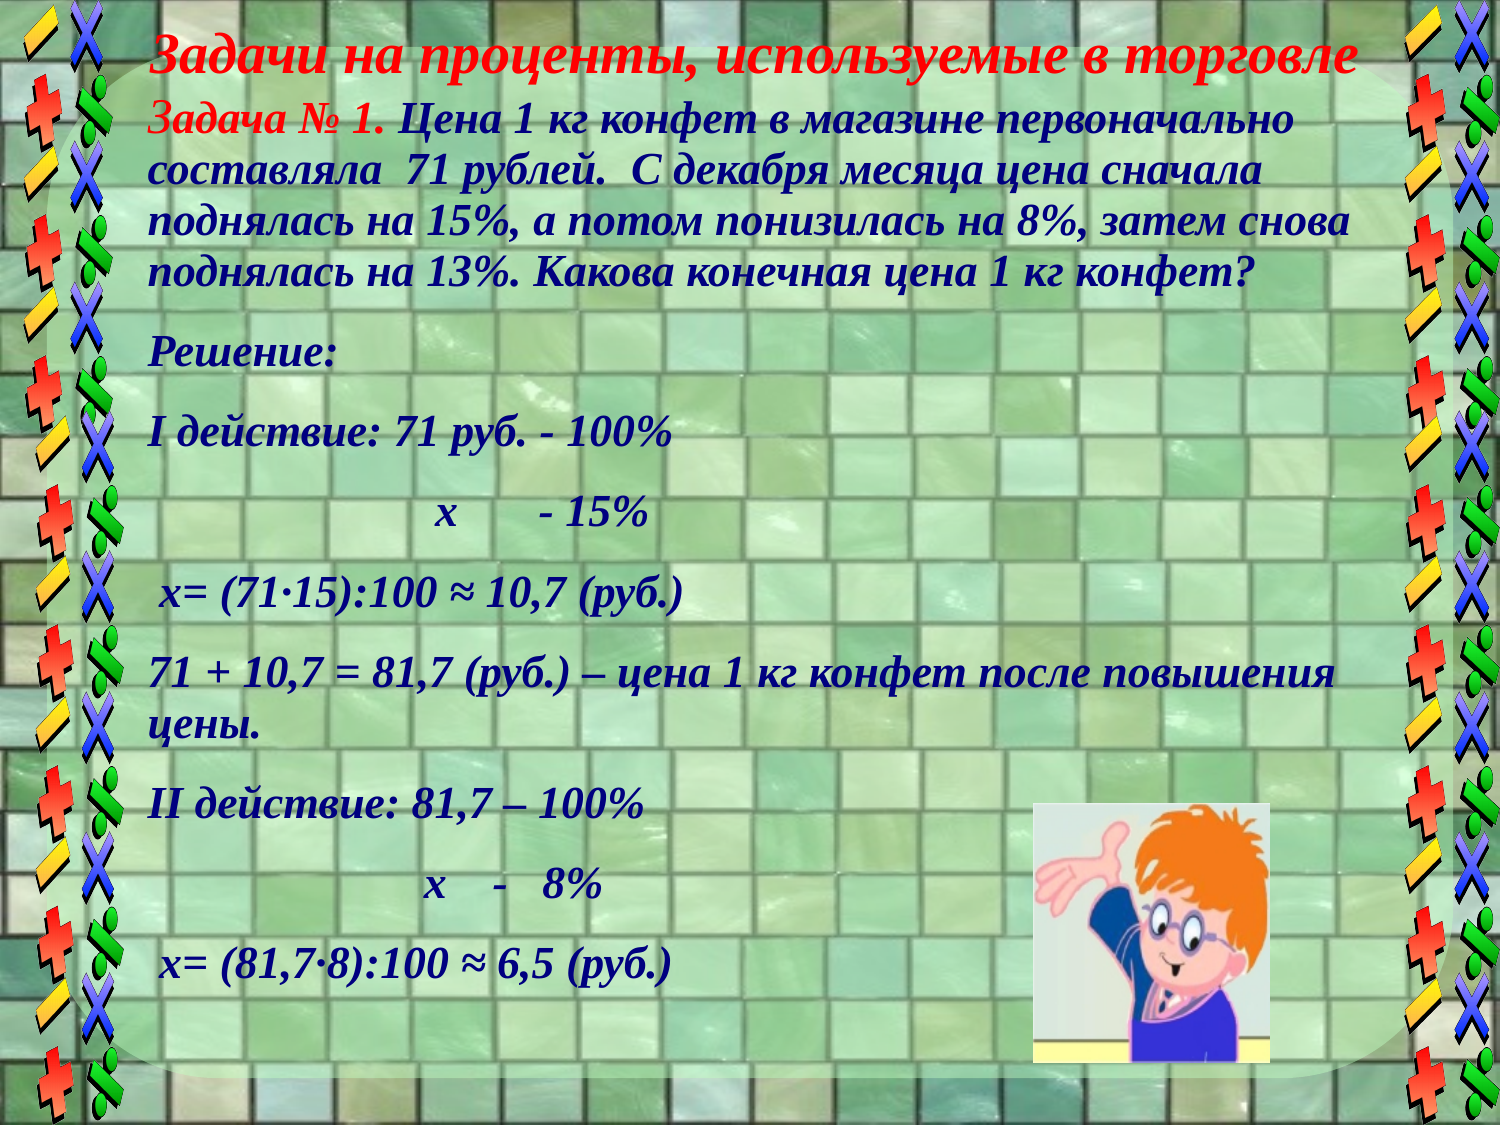

# Задачи на проценты, используемые в торговле
Задача № 1. Цена 1 кг конфет в магазине первоначально составляла 71 рублей. C декабря месяца цена сначала поднялась на 15%, а потом понизилась на 8%, затем снова поднялась на 13%. Какова конечная цена 1 кг конфет?
Решение:
I действие: 71 руб. - 100%
 х - 15%
 x= (71·15):100 ≈ 10,7 (руб.)
71 + 10,7 = 81,7 (руб.) – цена 1 кг конфет после повышения цены.
II действие: 81,7 – 100%
 х - 8%
 x= (81,7·8):100 ≈ 6,5 (руб.)